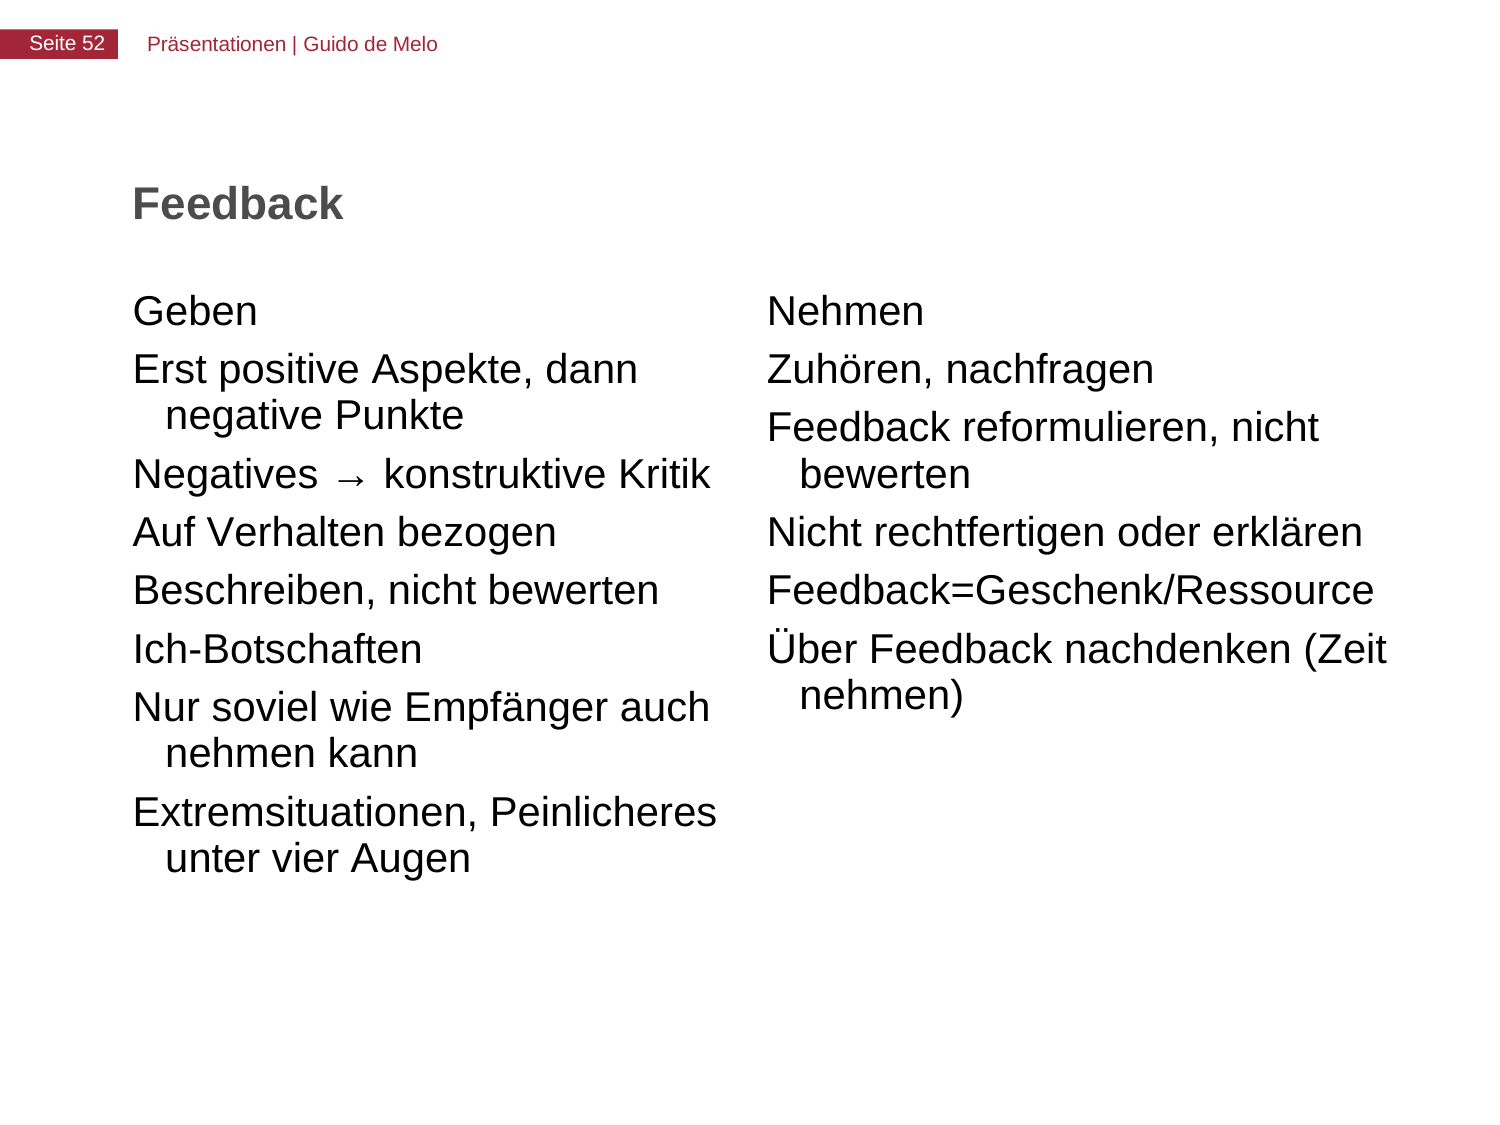

# Feedback
Geben
Erst positive Aspekte, dann negative Punkte
Negatives → konstruktive Kritik
Auf Verhalten bezogen
Beschreiben, nicht bewerten
Ich-Botschaften
Nur soviel wie Empfänger auch nehmen kann
Extremsituationen, Peinlicheres unter vier Augen
Nehmen
Zuhören, nachfragen
Feedback reformulieren, nicht bewerten
Nicht rechtfertigen oder erklären
Feedback=Geschenk/Ressource
Über Feedback nachdenken (Zeit nehmen)